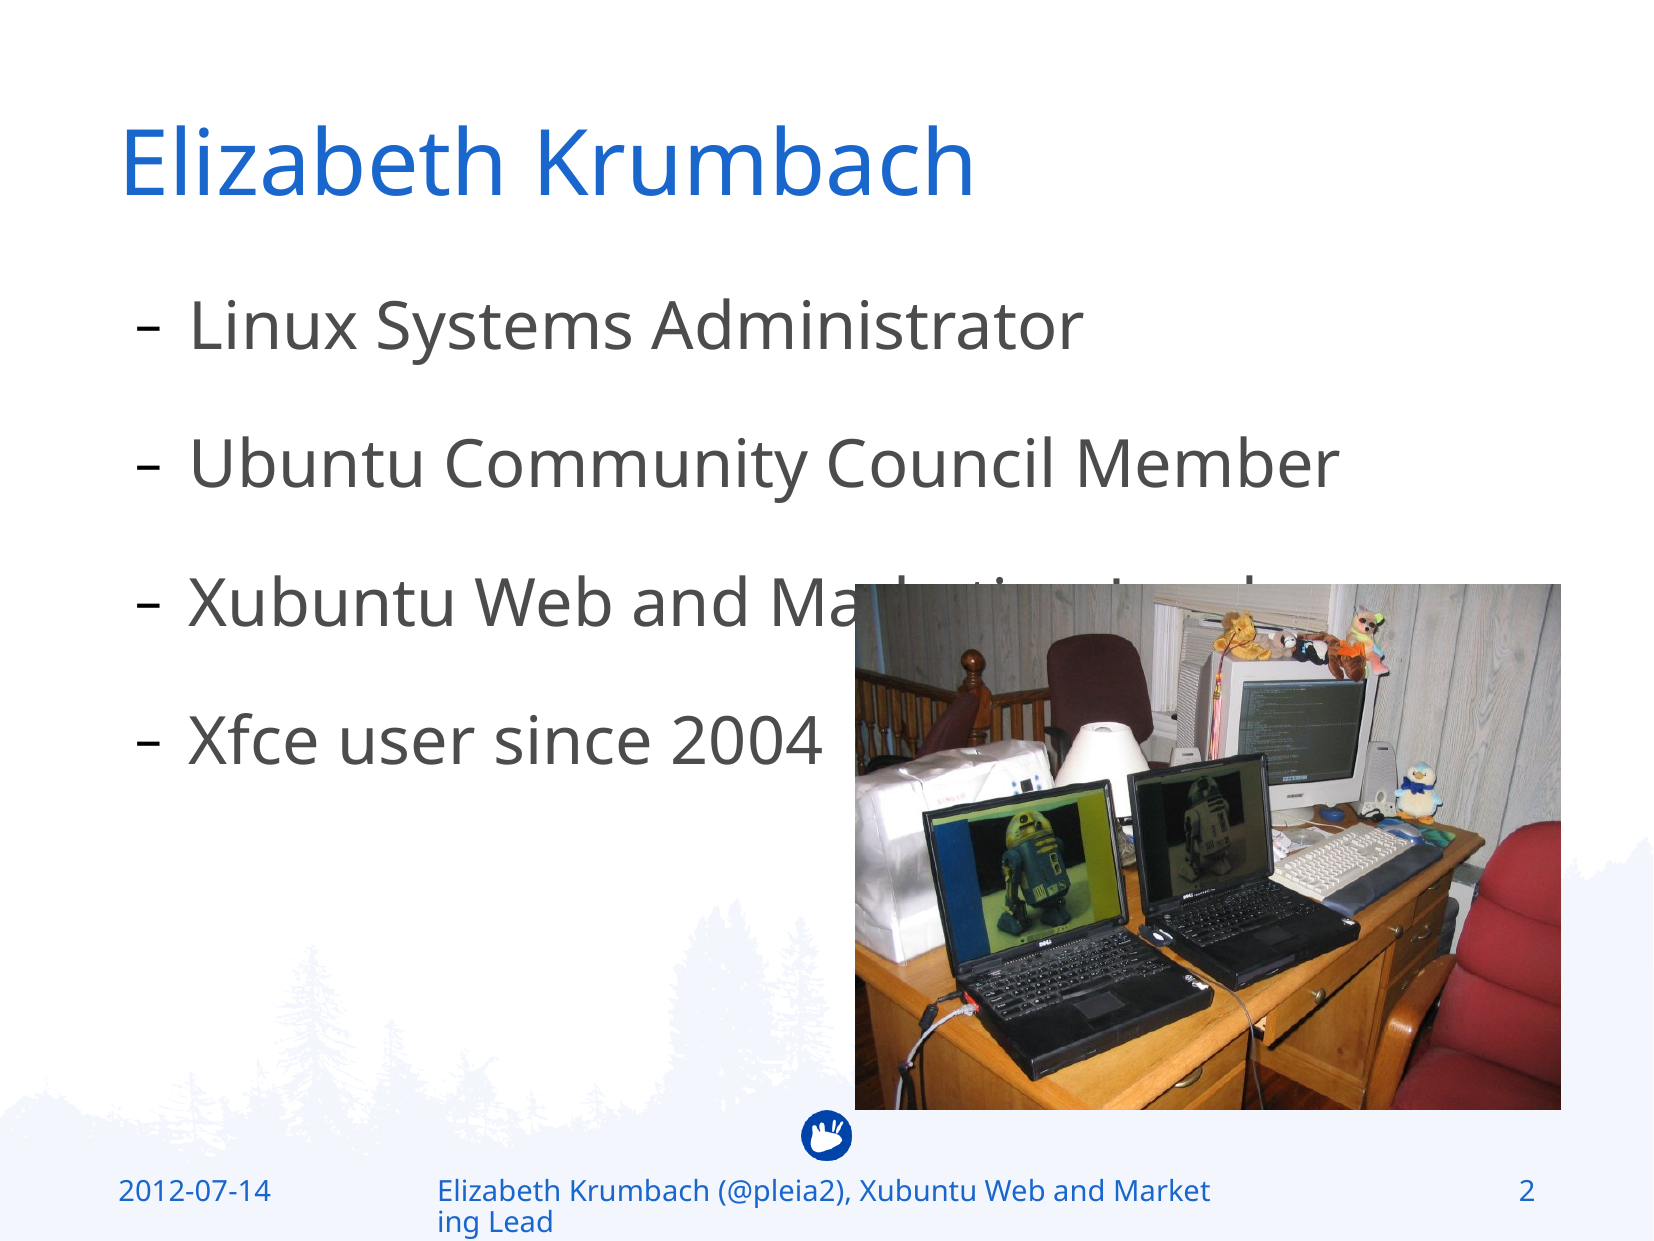

# Elizabeth Krumbach
Linux Systems Administrator
Ubuntu Community Council Member
Xubuntu Web and Marketing Lead
Xfce user since 2004
Elizabeth Krumbach (@pleia2), Xubuntu Web and Marketing Lead
2012-07-14
2